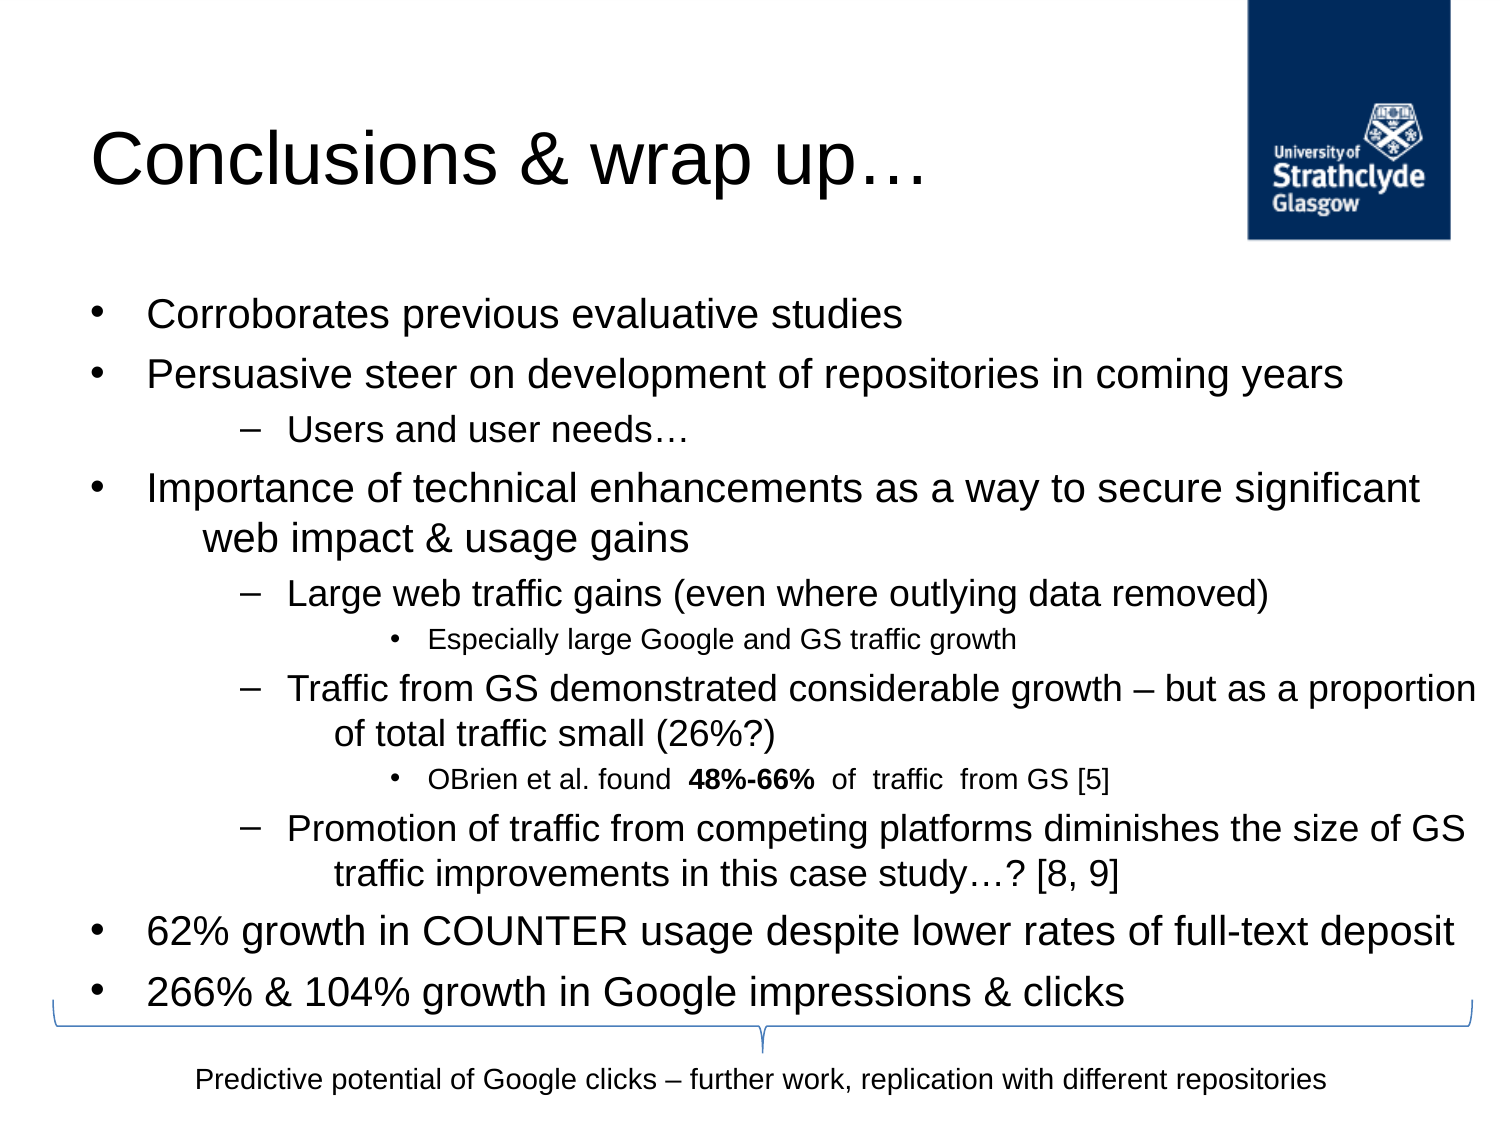

Conclusions & wrap up…
# Corroborates previous evaluative studies
Persuasive steer on development of repositories in coming years
Users and user needs…
Importance of technical enhancements as a way to secure significant web impact & usage gains
Large web traffic gains (even where outlying data removed)
Especially large Google and GS traffic growth
Traffic from GS demonstrated considerable growth – but as a proportion of total traffic small (26%?)
OBrien et al. found 48%-66% of traffic from GS [5]
Promotion of traffic from competing platforms diminishes the size of GS traffic improvements in this case study…? [8, 9]
62% growth in COUNTER usage despite lower rates of full-text deposit
266% & 104% growth in Google impressions & clicks
Predictive potential of Google clicks – further work, replication with different repositories